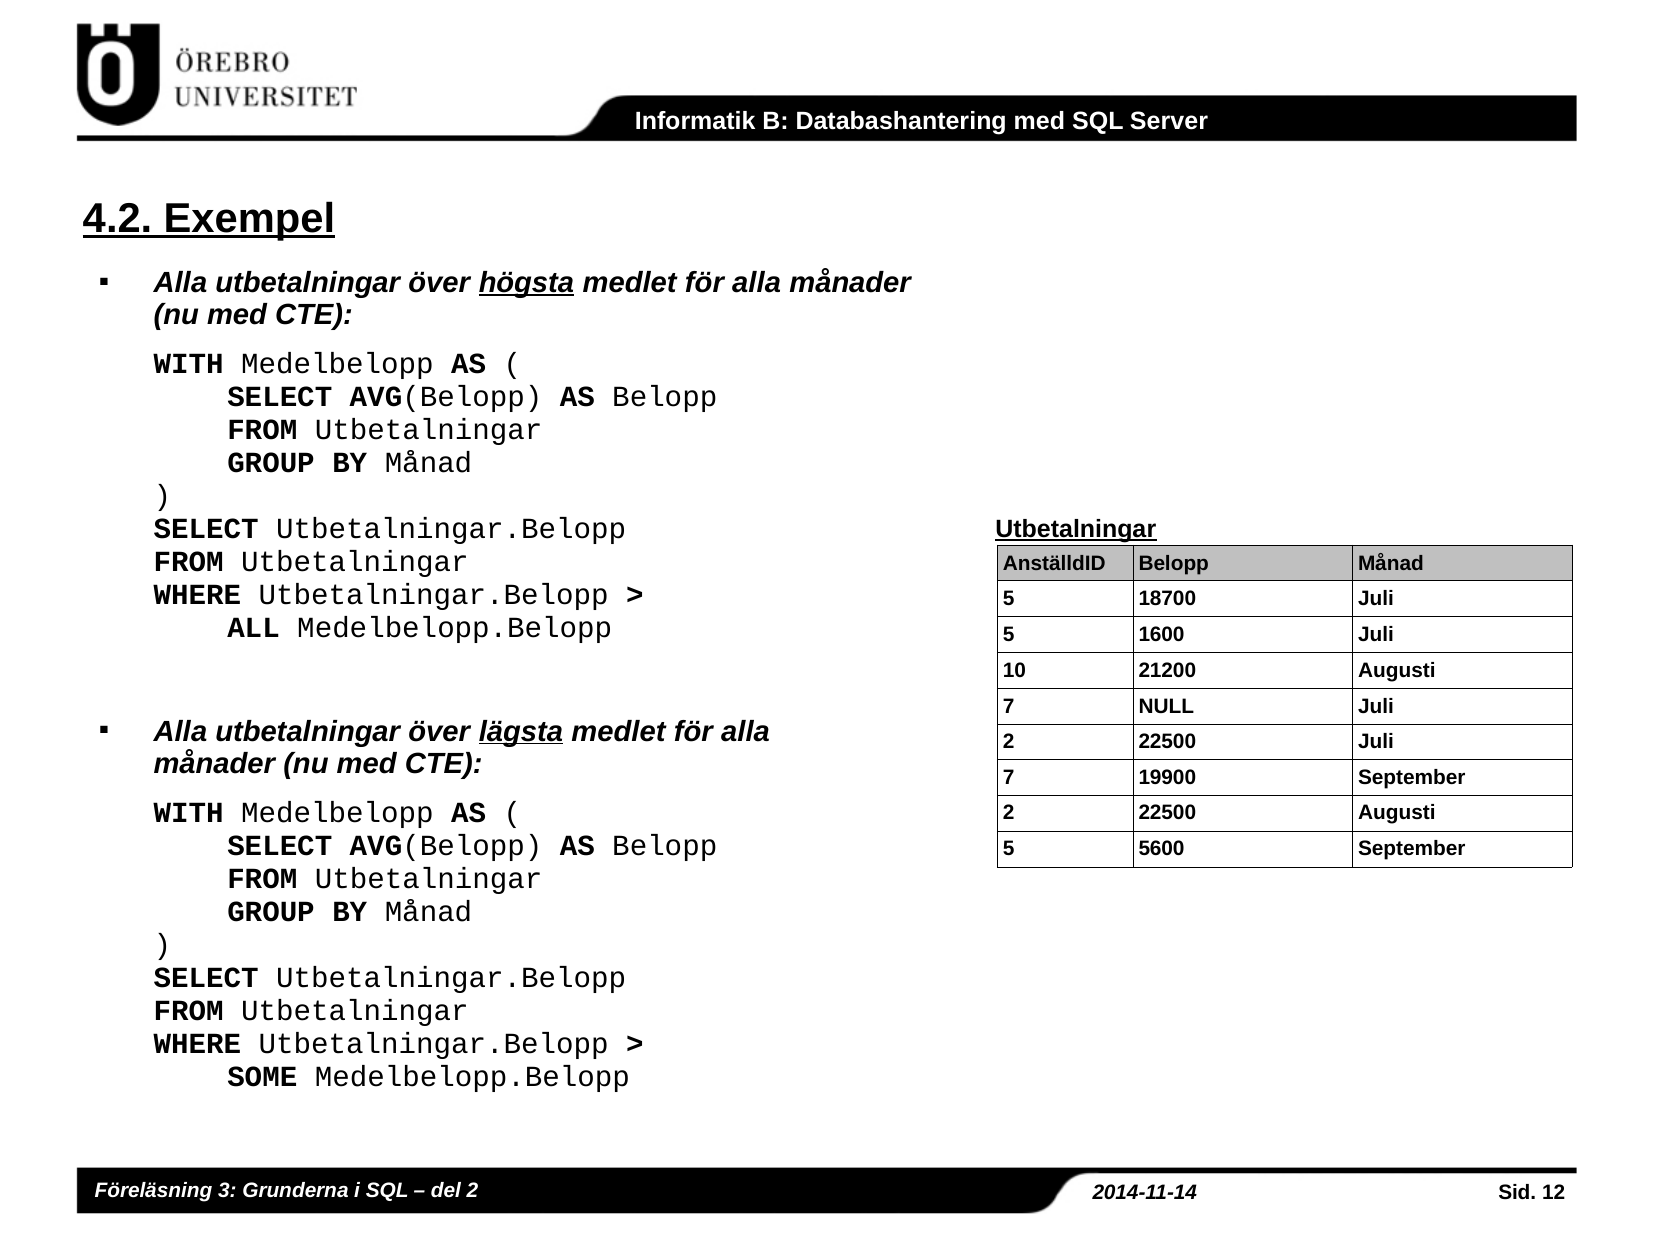

# 4.2. Exempel
Alla utbetalningar över högsta medlet för alla månader
(nu med CTE):
WITH Medelbelopp AS (
	SELECT AVG(Belopp) AS Belopp
 	FROM Utbetalningar
	GROUP BY Månad
)
SELECT Utbetalningar.Belopp
FROM Utbetalningar
WHERE Utbetalningar.Belopp >
	ALL Medelbelopp.Belopp
Alla utbetalningar över lägsta medlet för alla
månader (nu med CTE):
WITH Medelbelopp AS (
	SELECT AVG(Belopp) AS Belopp
 	FROM Utbetalningar
	GROUP BY Månad
)
SELECT Utbetalningar.Belopp
FROM Utbetalningar
WHERE Utbetalningar.Belopp >
	SOME Medelbelopp.Belopp
Utbetalningar
| AnställdID | Belopp | Månad |
| --- | --- | --- |
| 5 | 18700 | Juli |
| 5 | 1600 | Juli |
| 10 | 21200 | Augusti |
| 7 | NULL | Juli |
| 2 | 22500 | Juli |
| 7 | 19900 | September |
| 2 | 22500 | Augusti |
| 5 | 5600 | September |
Föreläsning 3: Grunderna i SQL – del 2
2014-11-14
12